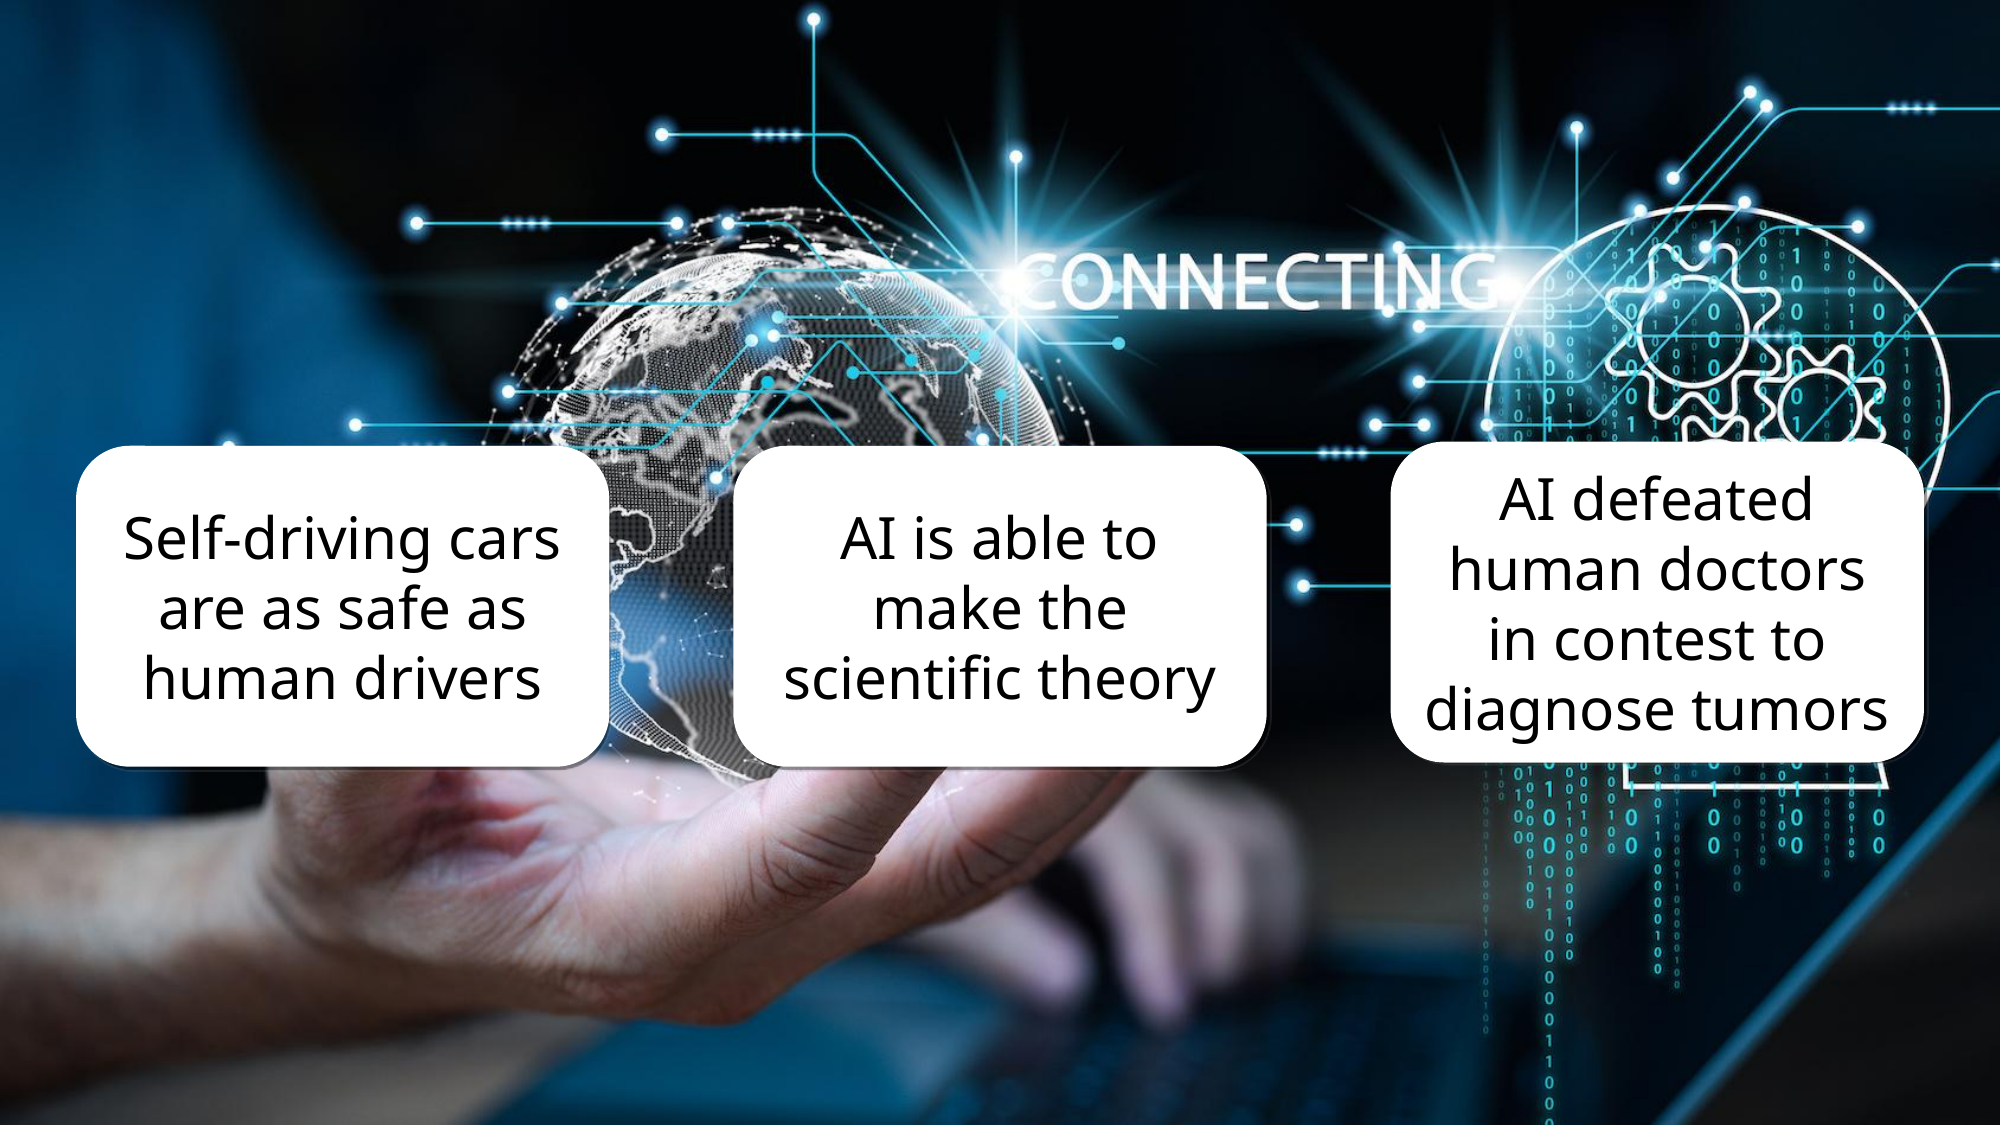

AI defeated human doctors in contest to diagnose tumors
Self-driving cars are as safe as human drivers
AI is able to make the scientific theory